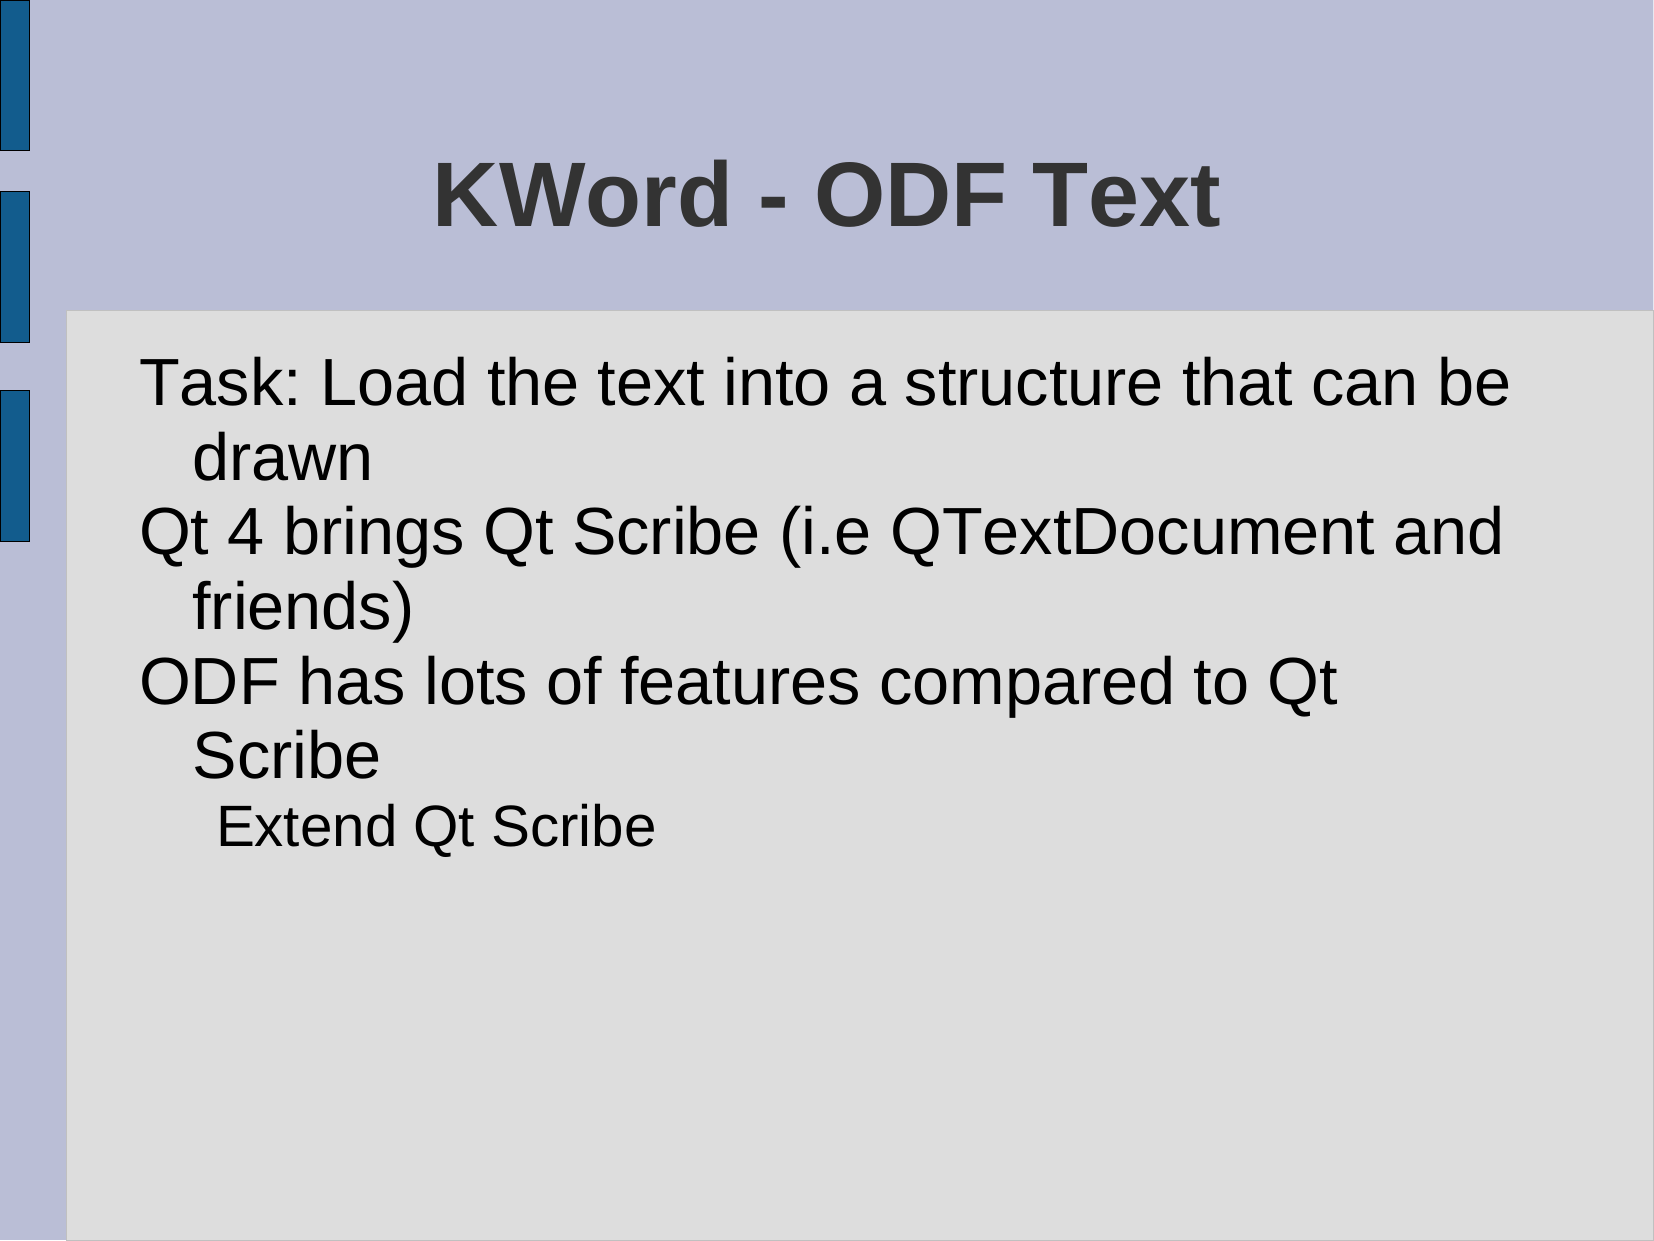

# KWord - ODF Text
Task: Load the text into a structure that can be drawn
Qt 4 brings Qt Scribe (i.e QTextDocument and friends)
ODF has lots of features compared to Qt Scribe
Extend Qt Scribe